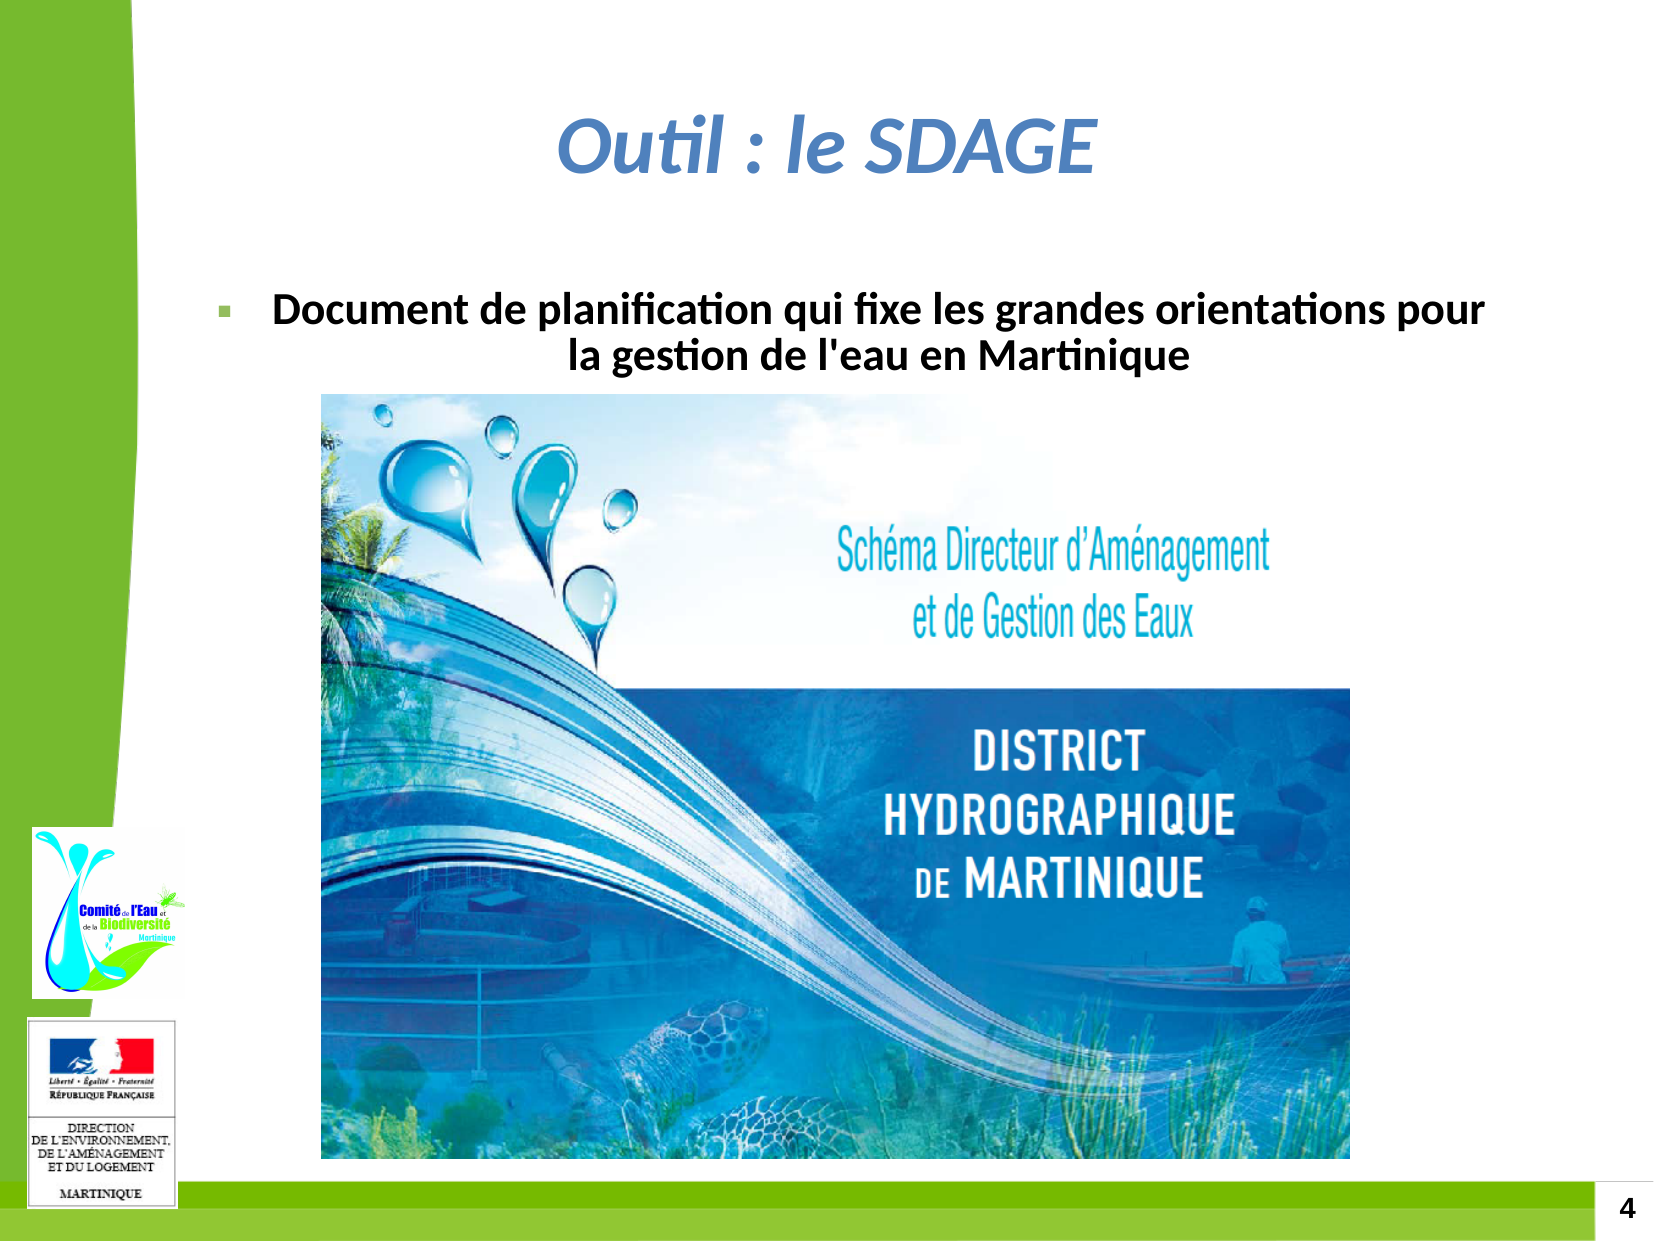

# Outil : le SDAGE
Document de planification qui fixe les grandes orientations pour la gestion de l'eau en Martinique